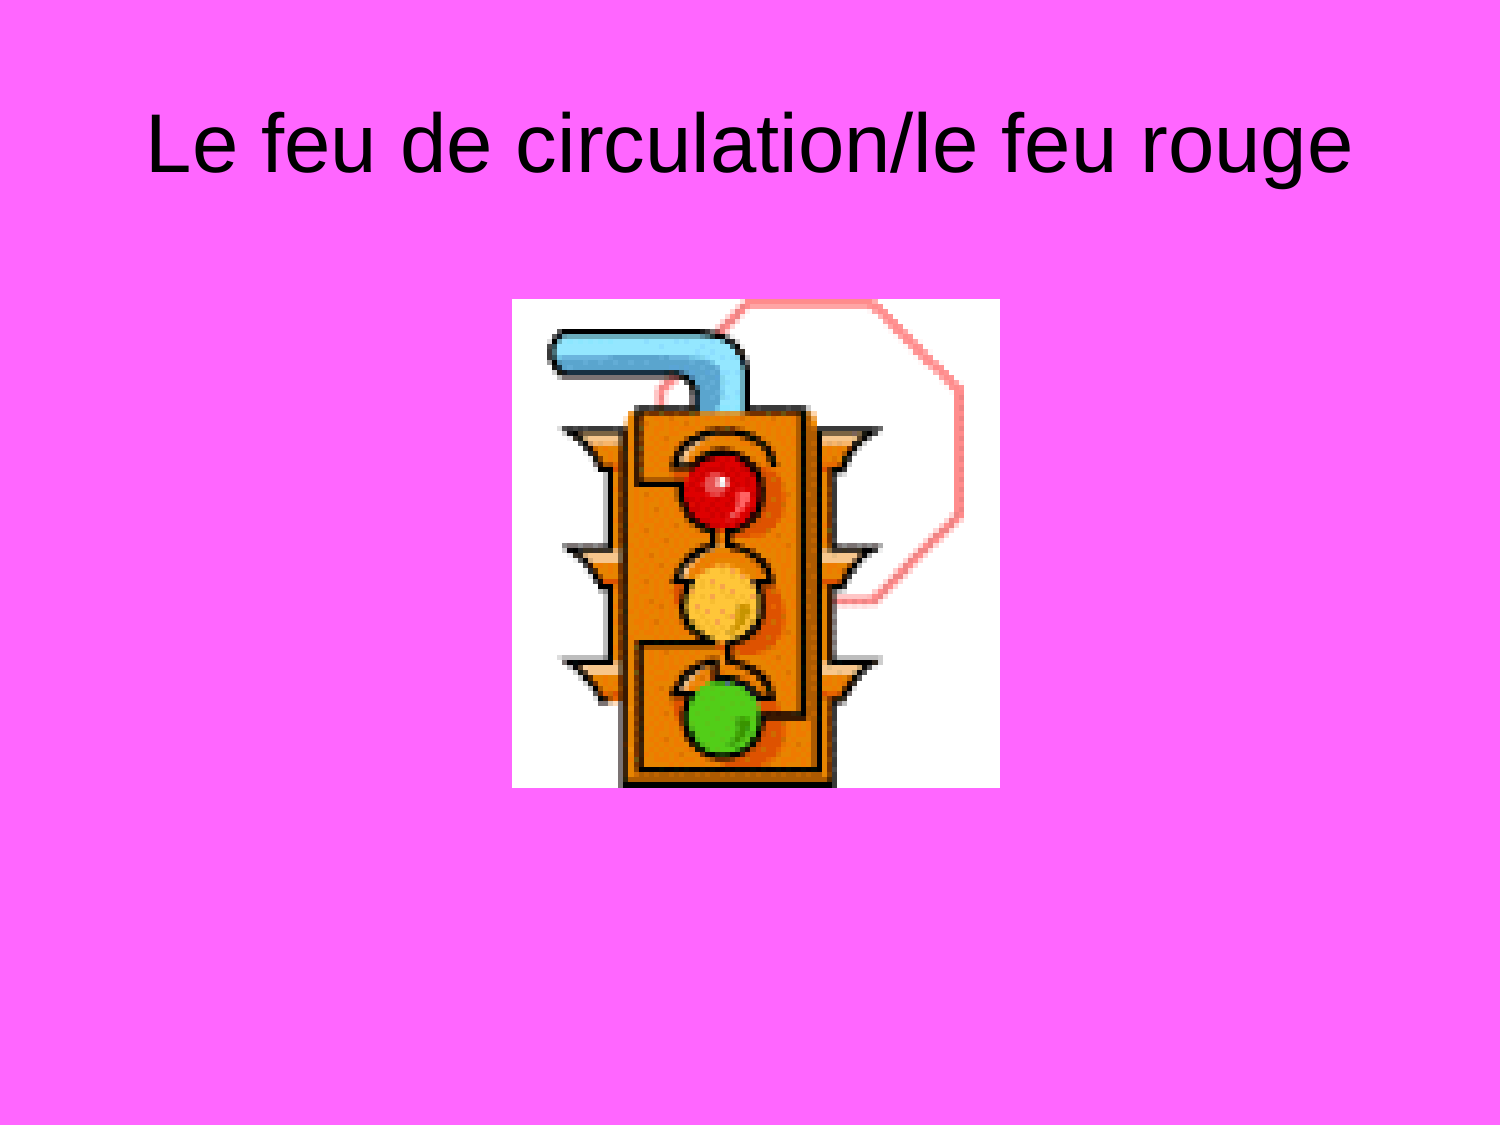

# Le feu de circulation/le feu rouge